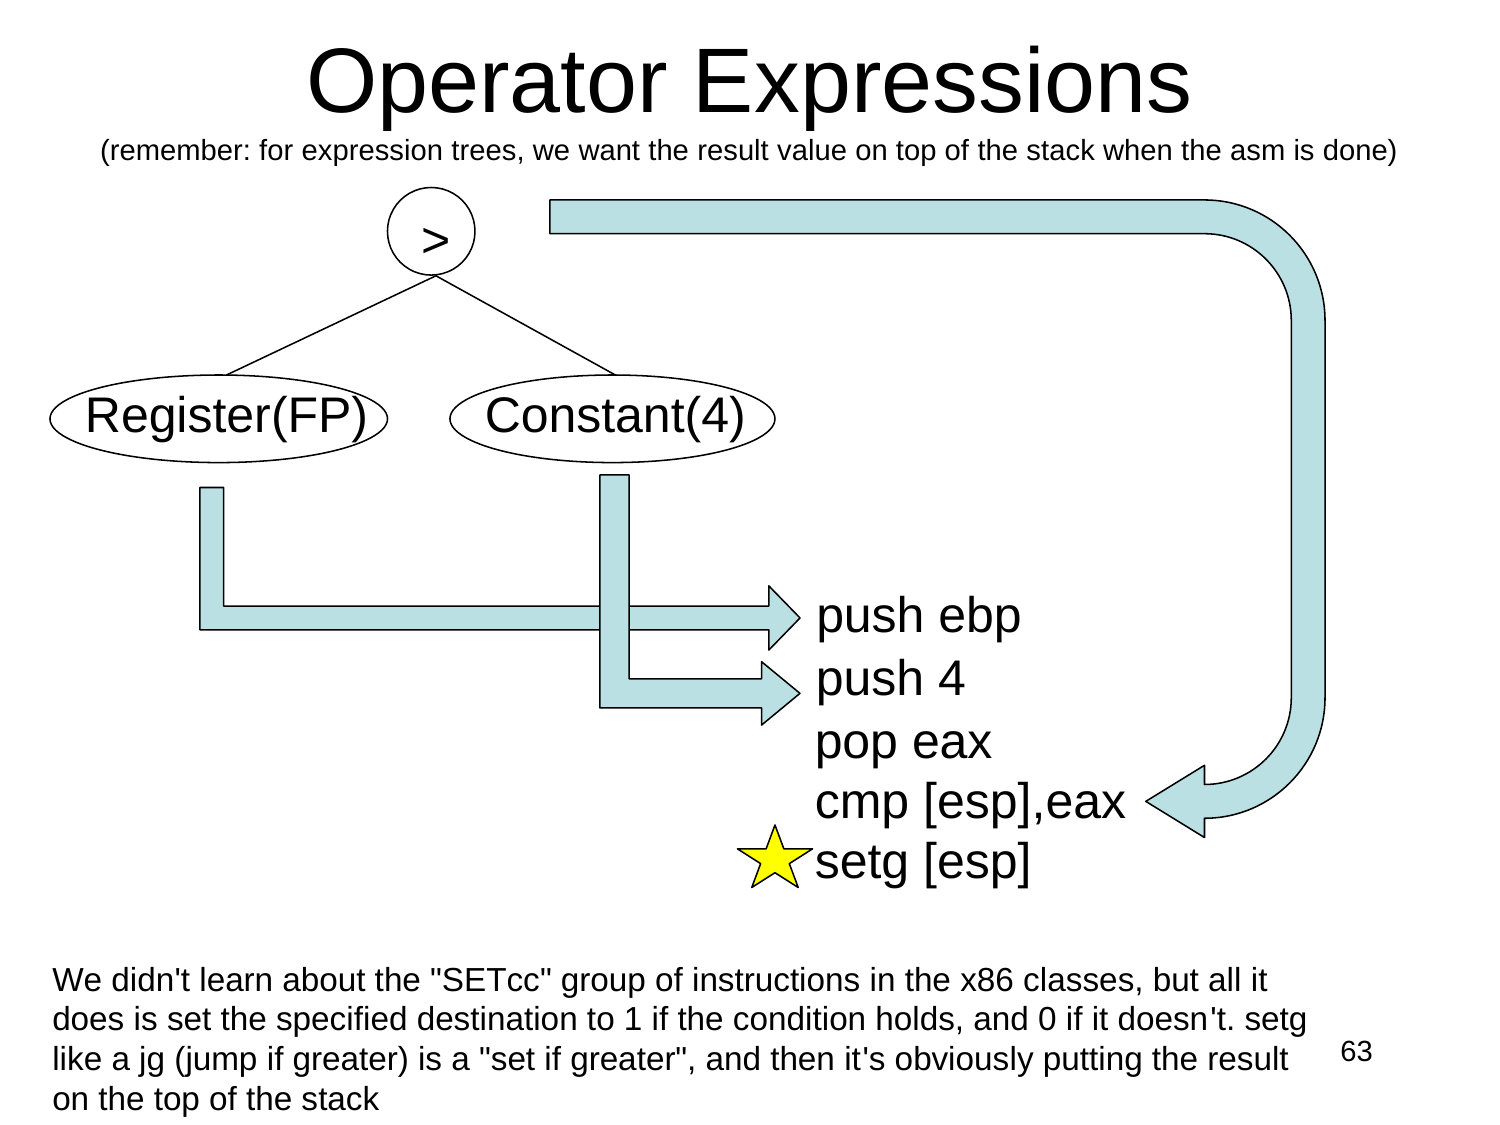

# Operator Expressions (remember: for expression trees, we want the result value on top of the stack when the asm is done)
>
Register(FP)
Constant(4)
push ebp
push 4
pop eax
cmp [esp],eax
setg [esp]
We didn't learn about the "SETcc" group of instructions in the x86 classes, but all it does is set the specified destination to 1 if the condition holds, and 0 if it doesn't. setg like a jg (jump if greater) is a "set if greater", and then it's obviously putting the result on the top of the stack